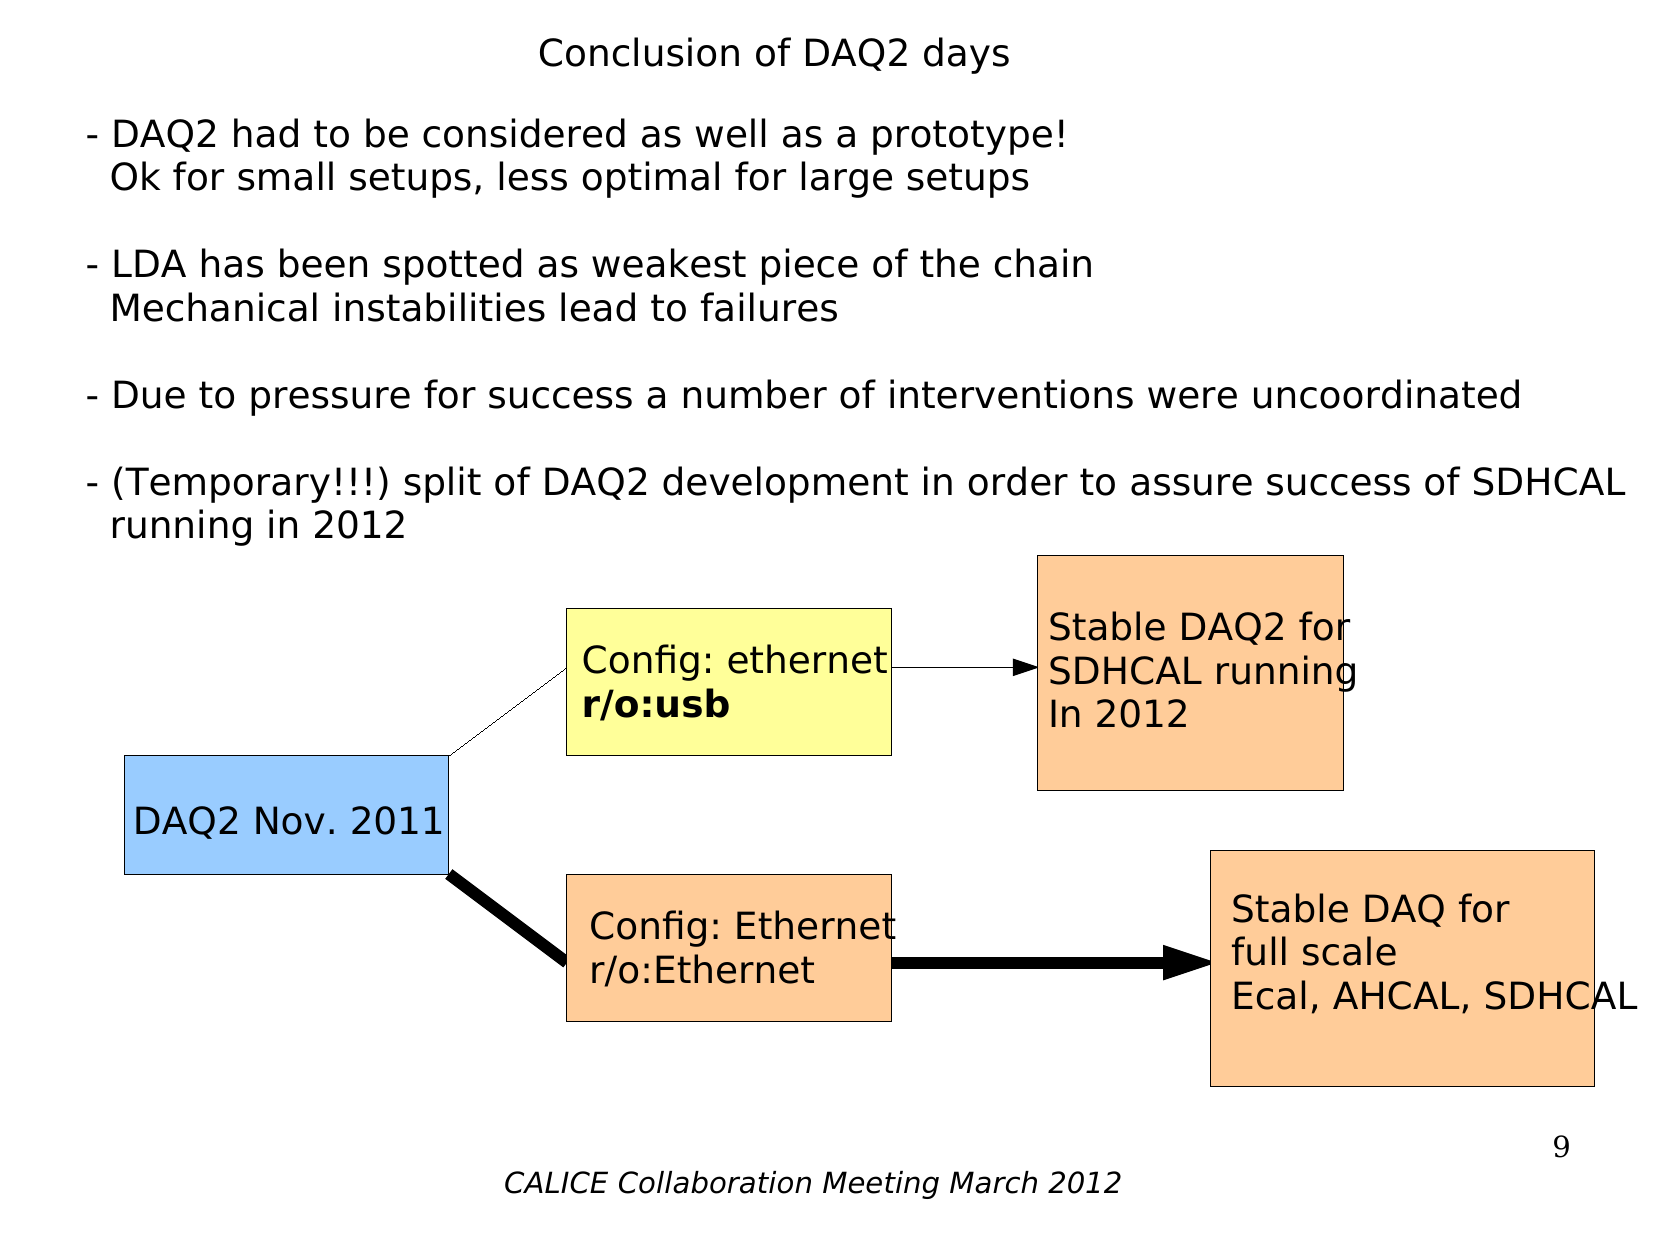

Conclusion of DAQ2 days
- DAQ2 had to be considered as well as a prototype!
 Ok for small setups, less optimal for large setups
- LDA has been spotted as weakest piece of the chain
 Mechanical instabilities lead to failures
- Due to pressure for success a number of interventions were uncoordinated
- (Temporary!!!) split of DAQ2 development in order to assure success of SDHCAL
 running in 2012
Stable DAQ2 for
SDHCAL running
In 2012
Config: ethernet
r/o:usb
DAQ2 Nov. 2011
Stable DAQ for
full scale
Ecal, AHCAL, SDHCAL
Config: Ethernet
r/o:Ethernet
9